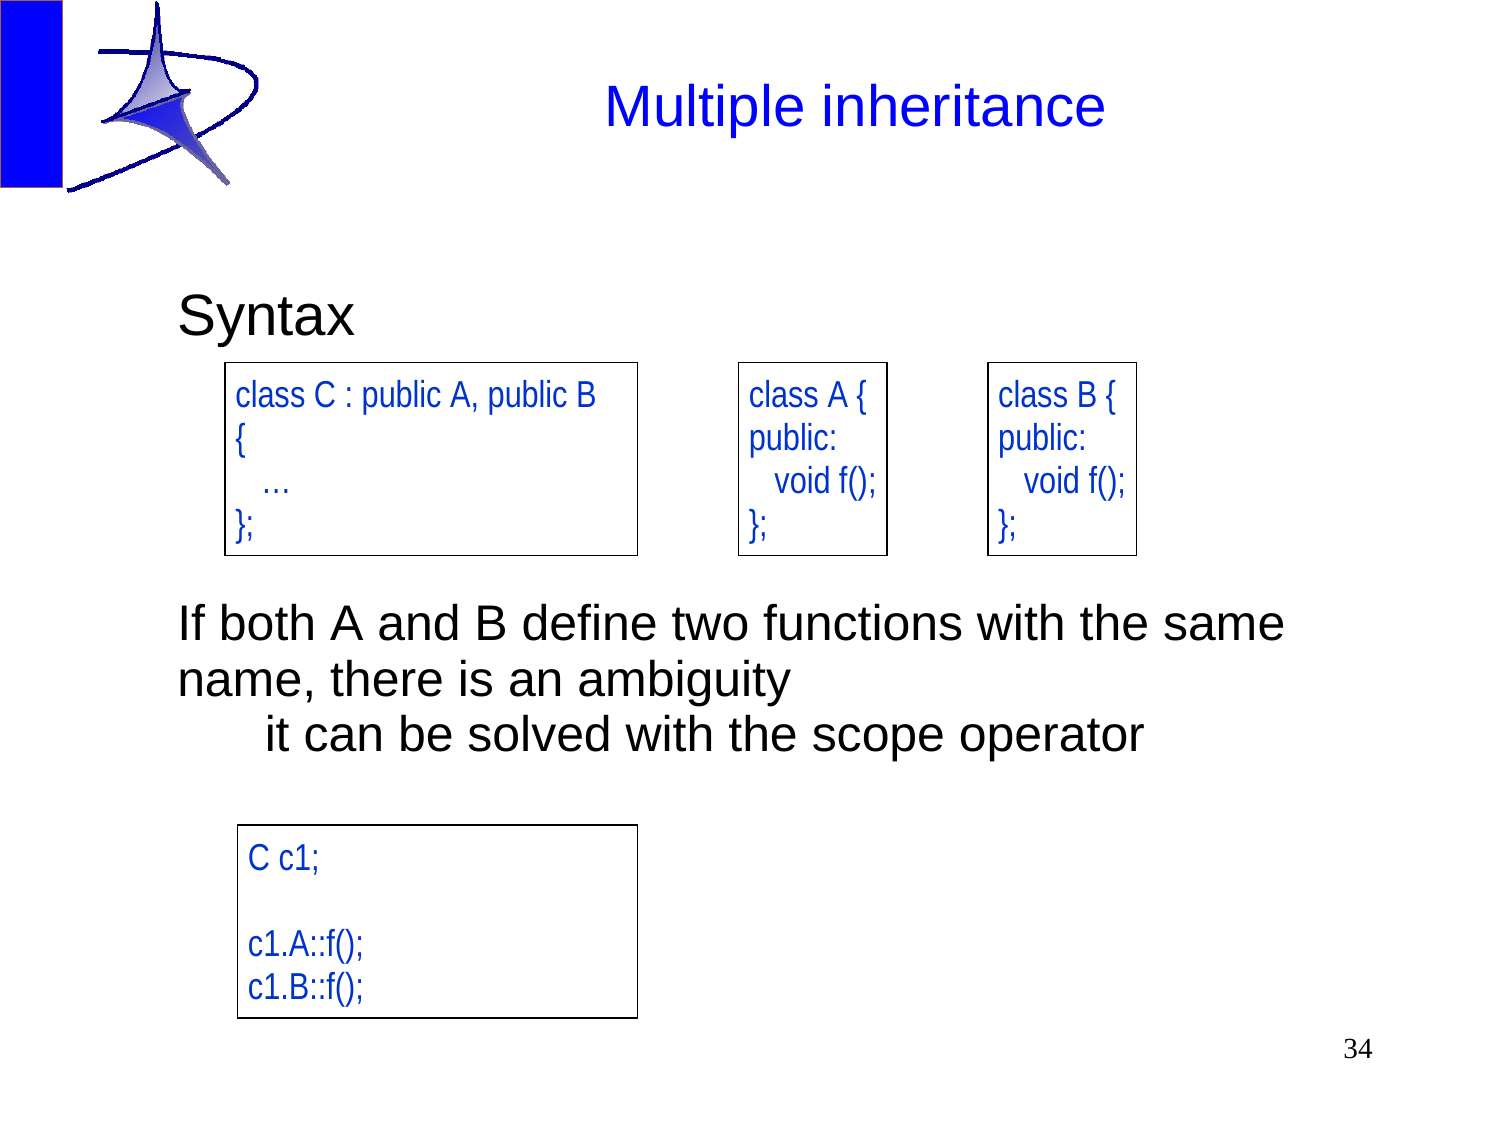

# Multiple inheritance
Syntax
class C : public A, public B
{
 …
};
class A {
public:
 void f();
};
class B {
public:
 void f();
};
If both A and B define two functions with the same name, there is an ambiguity
it can be solved with the scope operator
C c1;
c1.A::f();
c1.B::f();
34